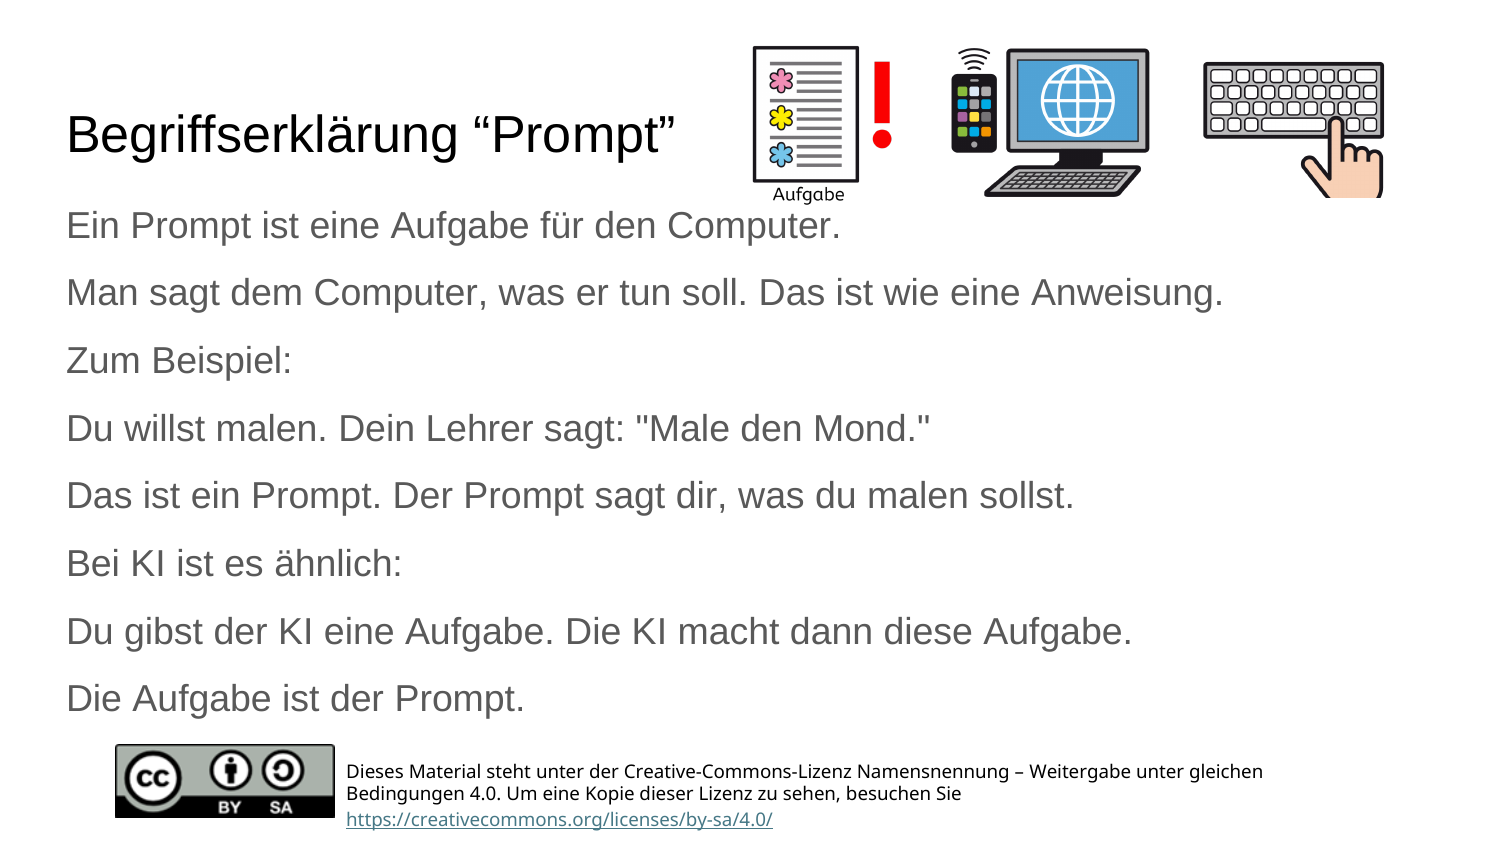

# Begriffserklärung “Prompt”
Ein Prompt ist eine Aufgabe für den Computer.
Man sagt dem Computer, was er tun soll. Das ist wie eine Anweisung.
Zum Beispiel:
Du willst malen. Dein Lehrer sagt: "Male den Mond."
Das ist ein Prompt. Der Prompt sagt dir, was du malen sollst.
Bei KI ist es ähnlich:
Du gibst der KI eine Aufgabe. Die KI macht dann diese Aufgabe.
Die Aufgabe ist der Prompt.
Dieses Material steht unter der Creative-Commons-Lizenz Namensnennung – Weitergabe unter gleichen Bedingungen 4.0. Um eine Kopie dieser Lizenz zu sehen, besuchen Siehttps://creativecommons.org/licenses/by-sa/4.0/